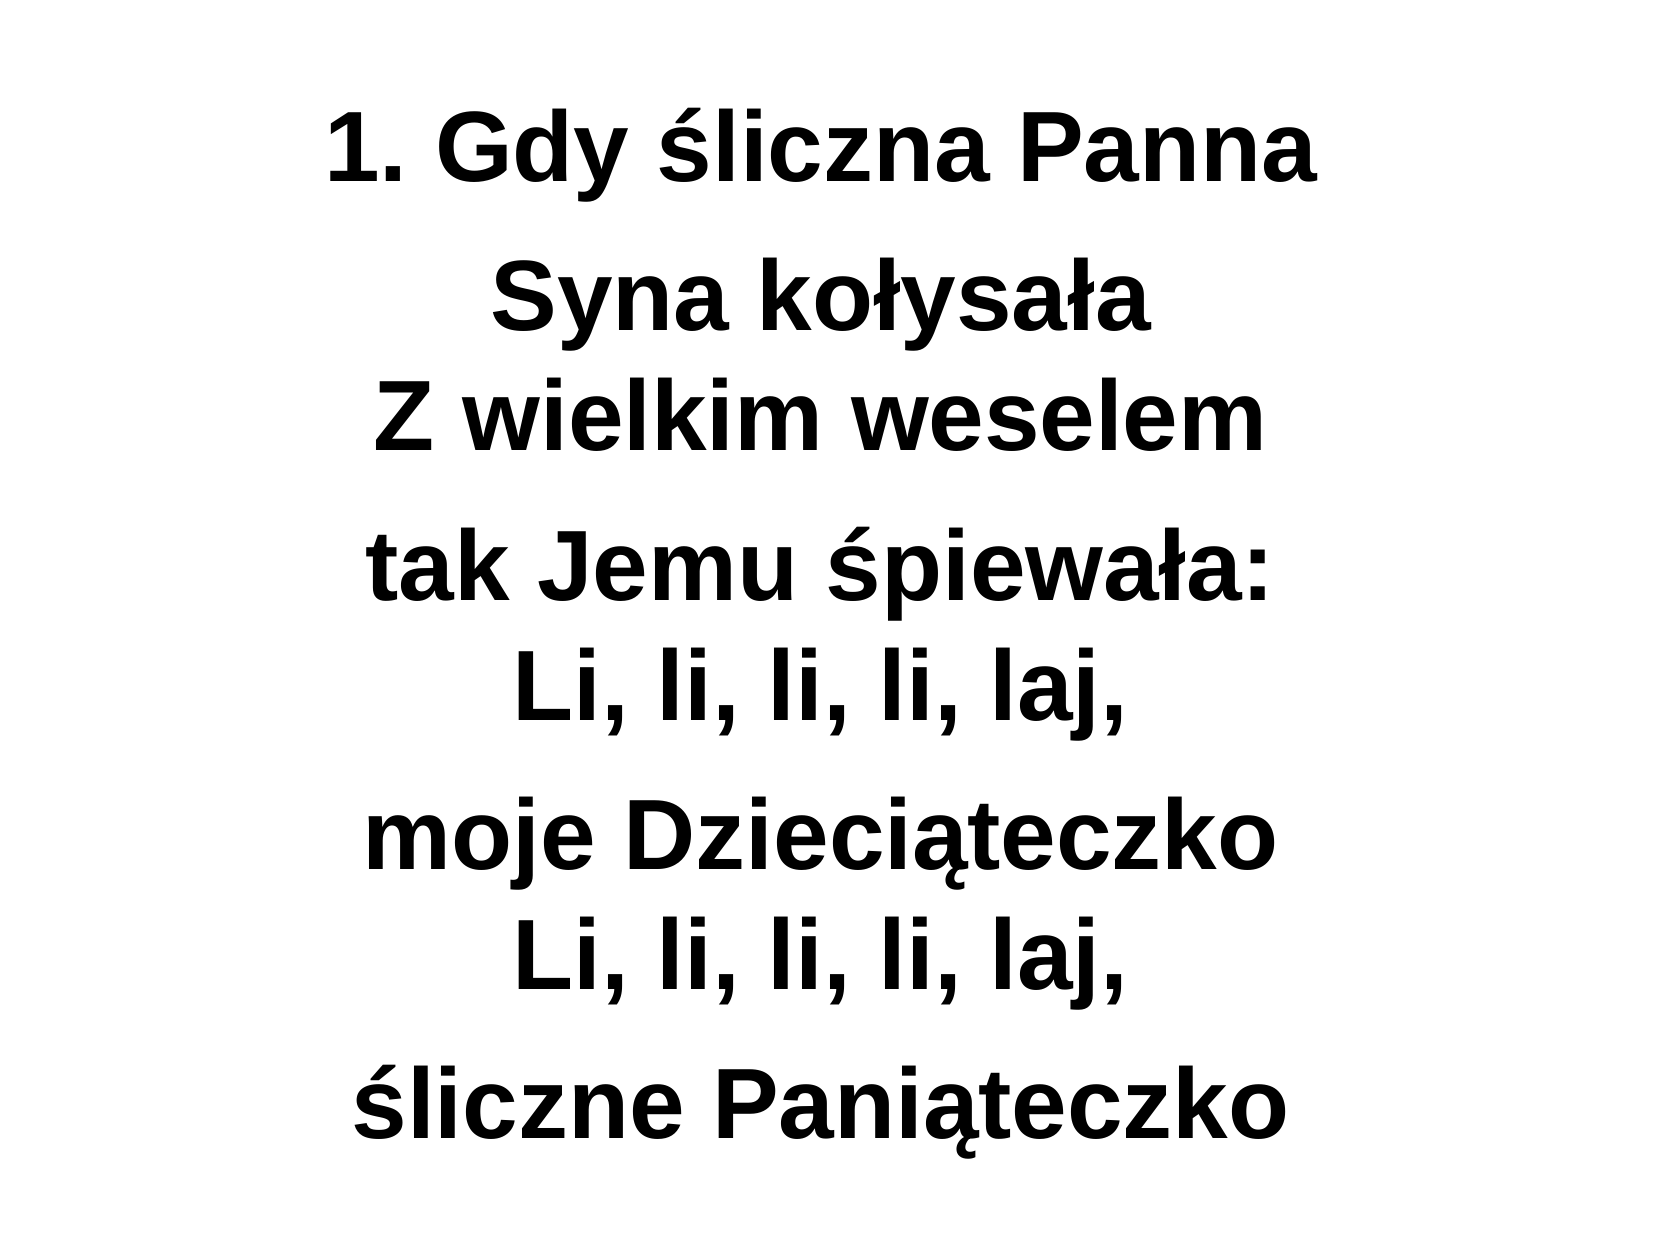

# 1. Gdy śliczna Panna
Syna kołysała
Z wielkim weselem
tak Jemu śpiewała:
Li, li, li, li, laj,
moje Dzieciąteczko
Li, li, li, li, laj,
śliczne Paniąteczko